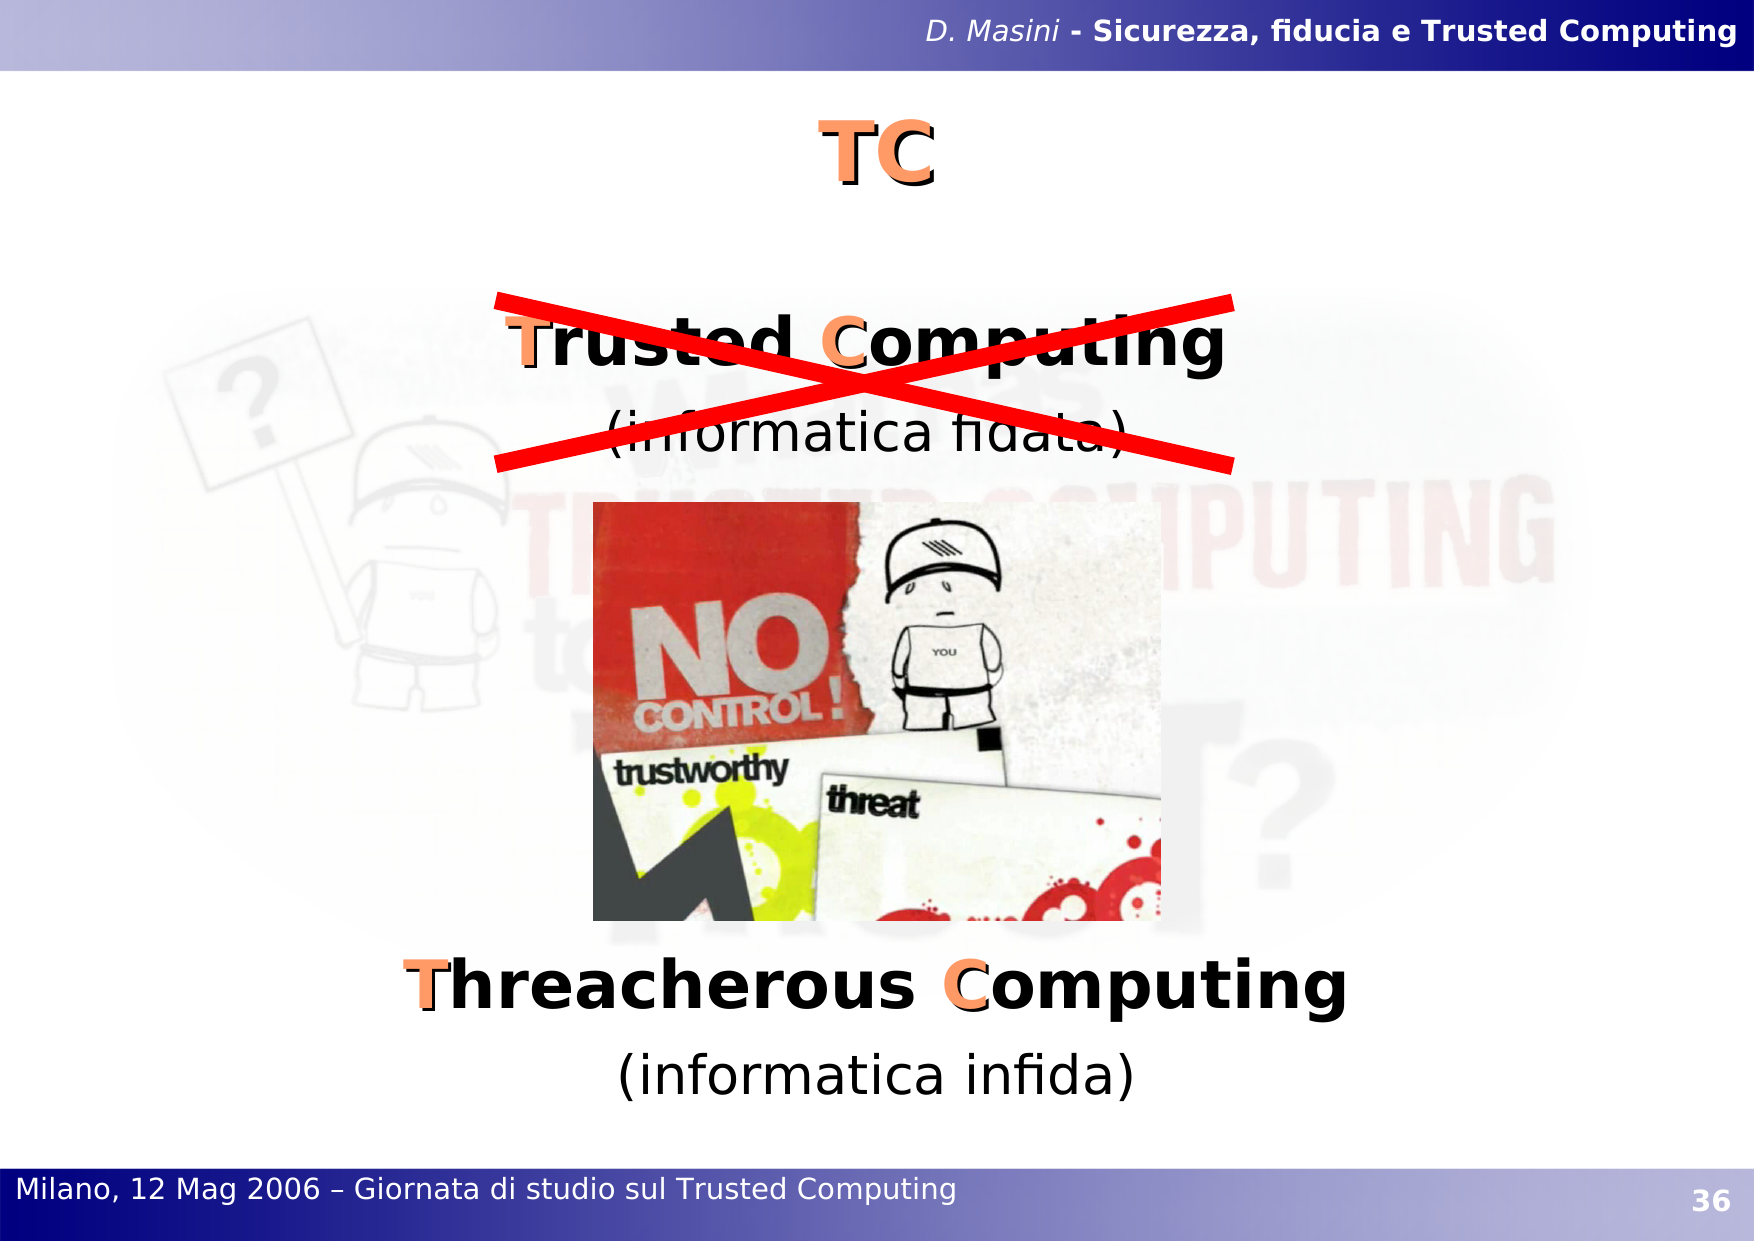

D. Masini - Sicurezza, fiducia e Trusted Computing
TC
# Trusted Computing
(informatica fidata)
Threacherous Computing
(informatica infida)
Milano, 12 Mag 2006 – Giornata di studio sul Trusted Computing